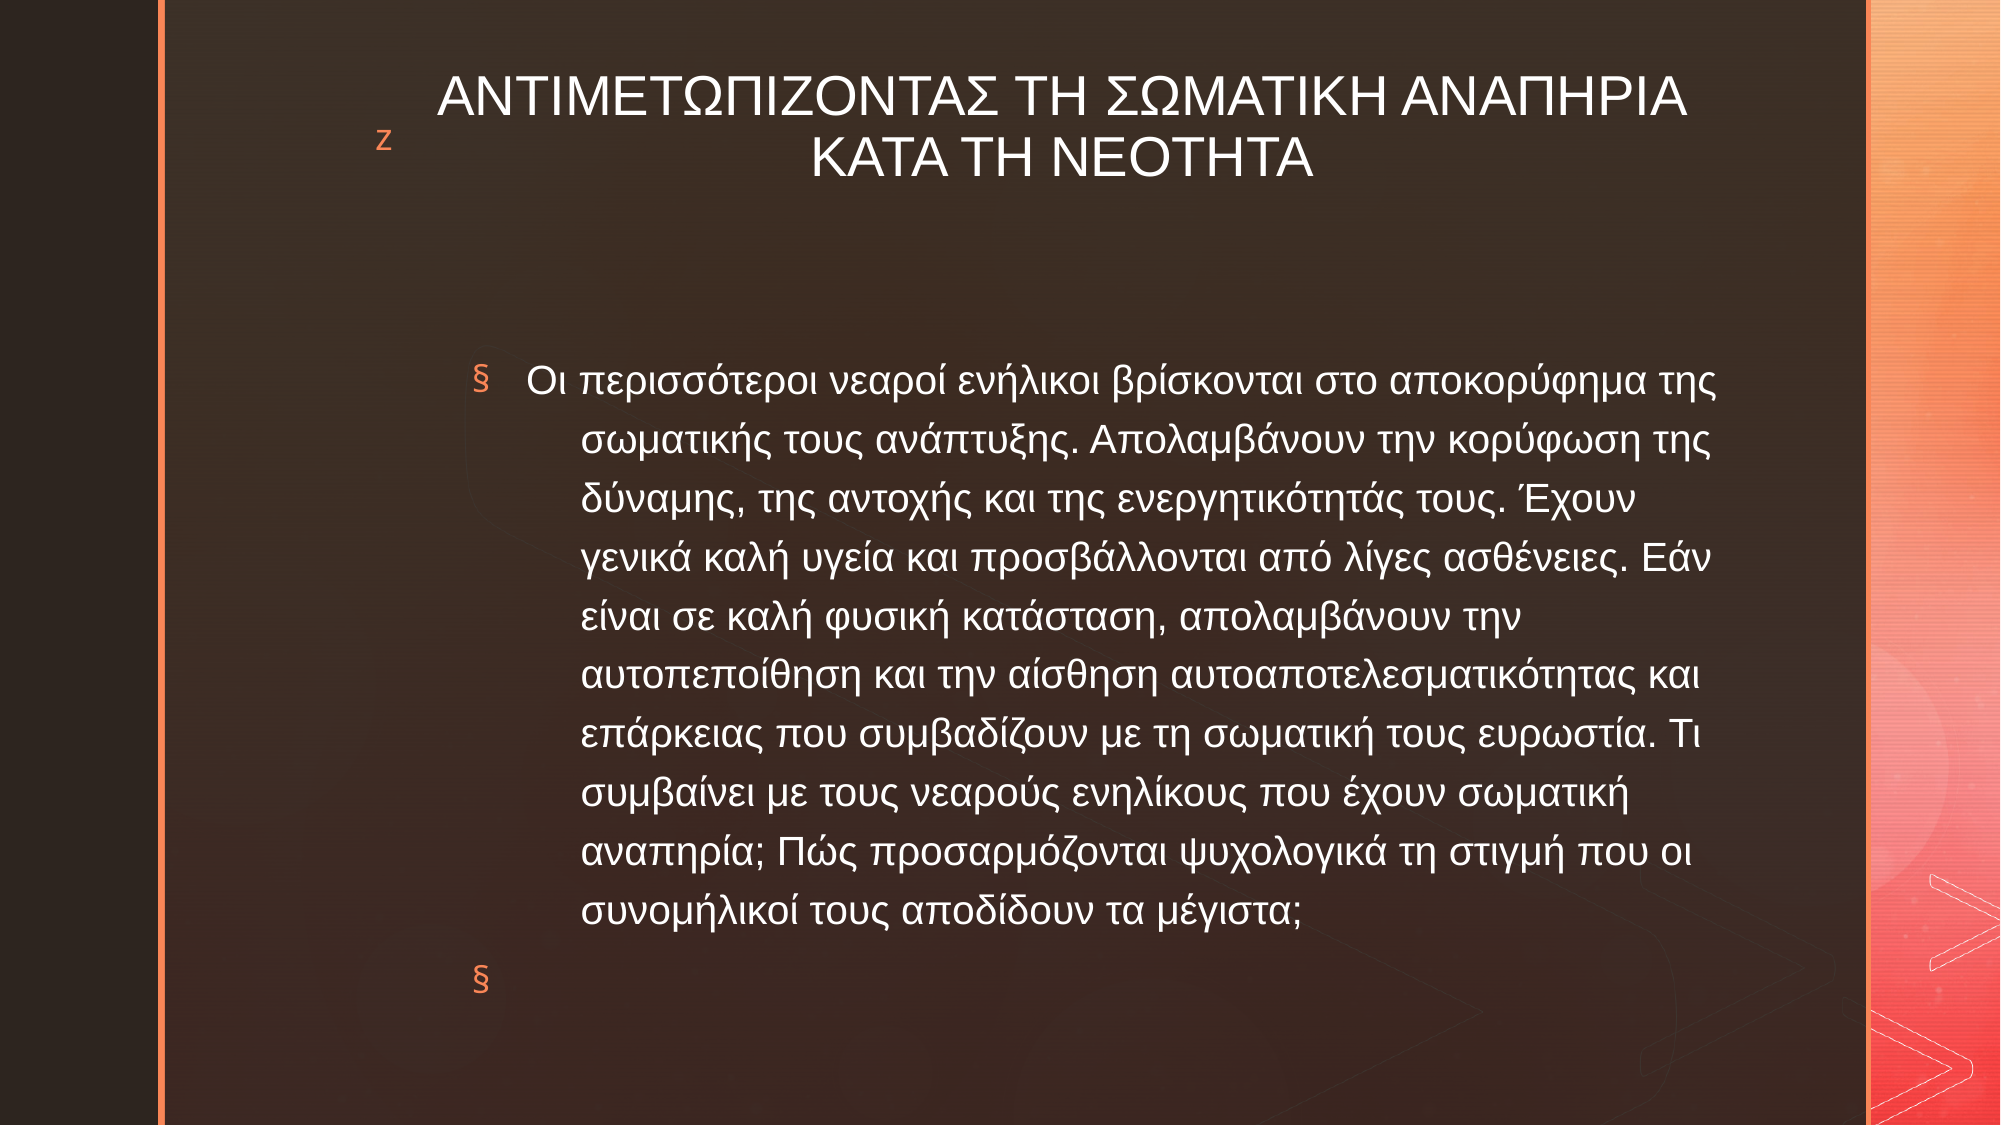

# ΑΝΤΙΜΕΤΩΠΙΖΟΝΤΑΣ ΤΗ ΣΩΜΑΤΙΚΗ ΑΝΑΠΗΡΙΑ KATA TH NEOTHTA
Οι περισσότεροι νεαροί ενήλικοι βρίσκονται στο αποκορύφημα της σωματικής τους ανάπτυξης. Απολαμβάνουν την κορύφωση της δύναμης, της αντοχής και της ενεργητικότητάς τους. Έχουν γενικά καλή υγεία και προσβάλλονται από λίγες ασθένειες. Εάν είναι σε καλή φυσική κατάσταση, απολαμβάνουν την αυτοπεποίθηση και την αίσθηση αυτοαποτελεσματικότητας και επάρκειας που συμβαδίζουν με τη σωματική τους ευρωστία. Τι συμβαίνει με τους νεαρούς ενηλίκους που έχουν σωματική αναπηρία; Πώς προσαρμόζονται ψυχολογικά τη στιγμή που οι συνομήλικοί τους αποδίδουν τα μέγιστα;